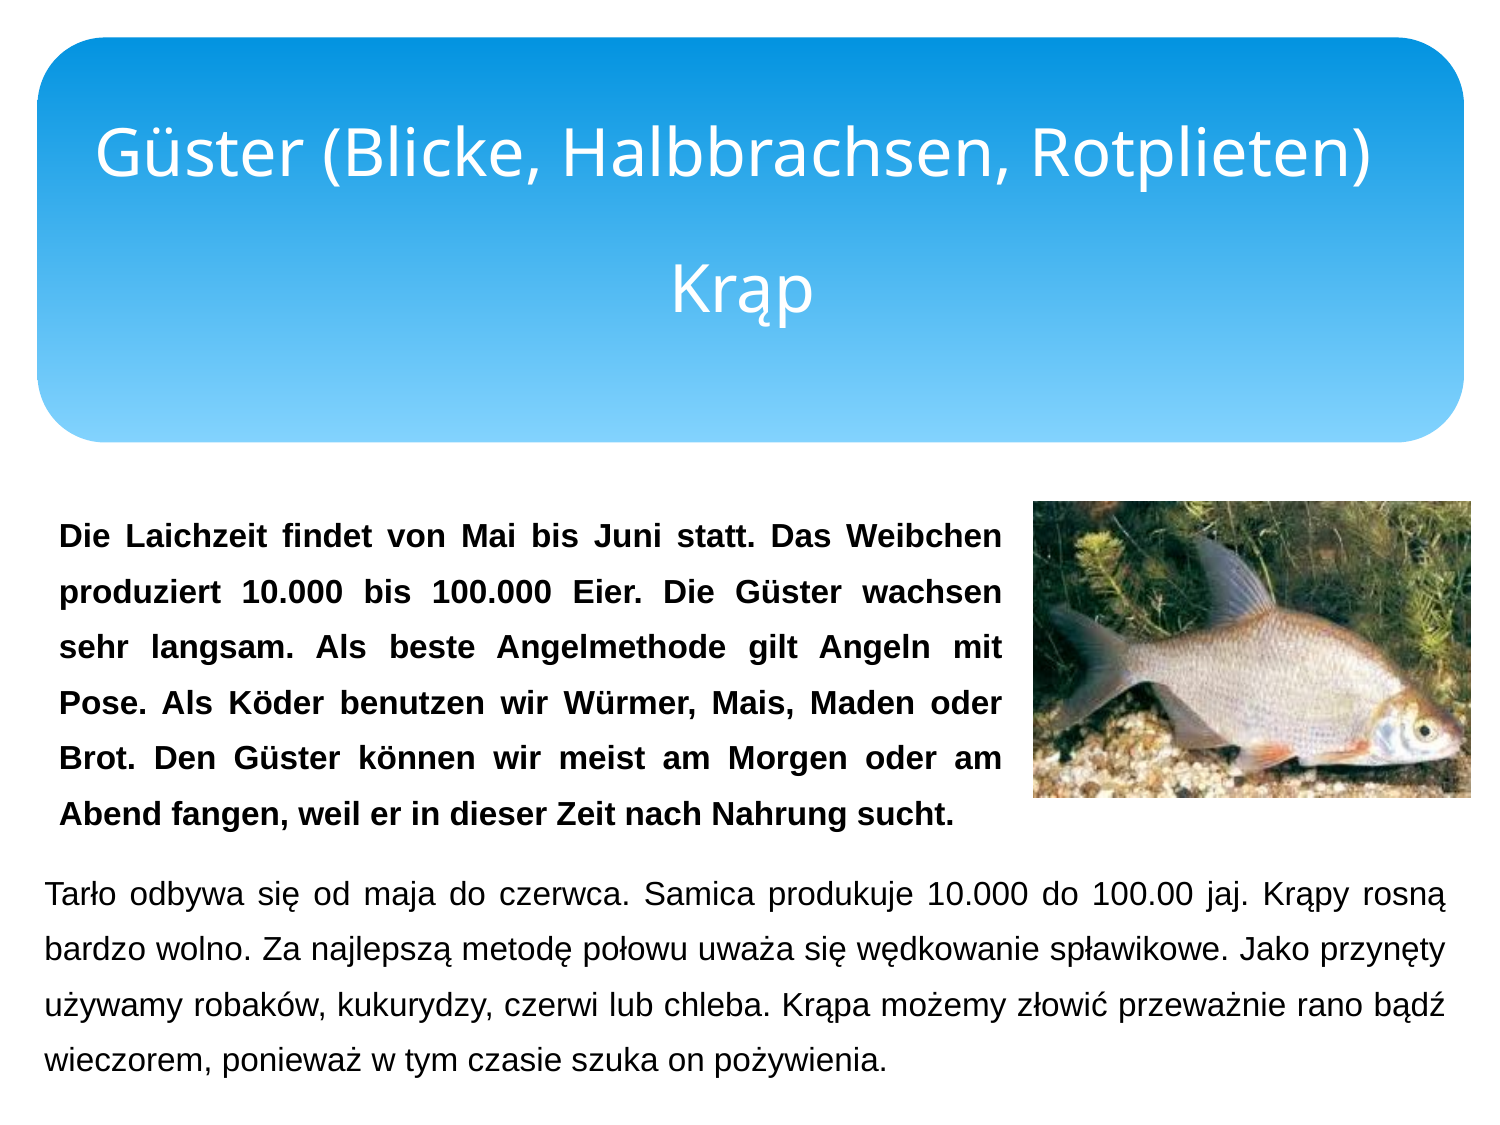

# Güster (Blicke, Halbbrachsen, Rotplieten) Krąp
Die Laichzeit findet von Mai bis Juni statt. Das Weibchen produziert 10.000 bis 100.000 Eier. Die Güster wachsen sehr langsam. Als beste Angelmethode gilt Angeln mit Pose. Als Köder benutzen wir Würmer, Mais, Maden oder Brot. Den Güster können wir meist am Morgen oder am Abend fangen, weil er in dieser Zeit nach Nahrung sucht.
Tarło odbywa się od maja do czerwca. Samica produkuje 10.000 do 100.00 jaj. Krąpy rosną bardzo wolno. Za najlepszą metodę połowu uważa się wędkowanie spławikowe. Jako przynęty używamy robaków, kukurydzy, czerwi lub chleba. Krąpa możemy złowić przeważnie rano bądź wieczorem, ponieważ w tym czasie szuka on pożywienia.